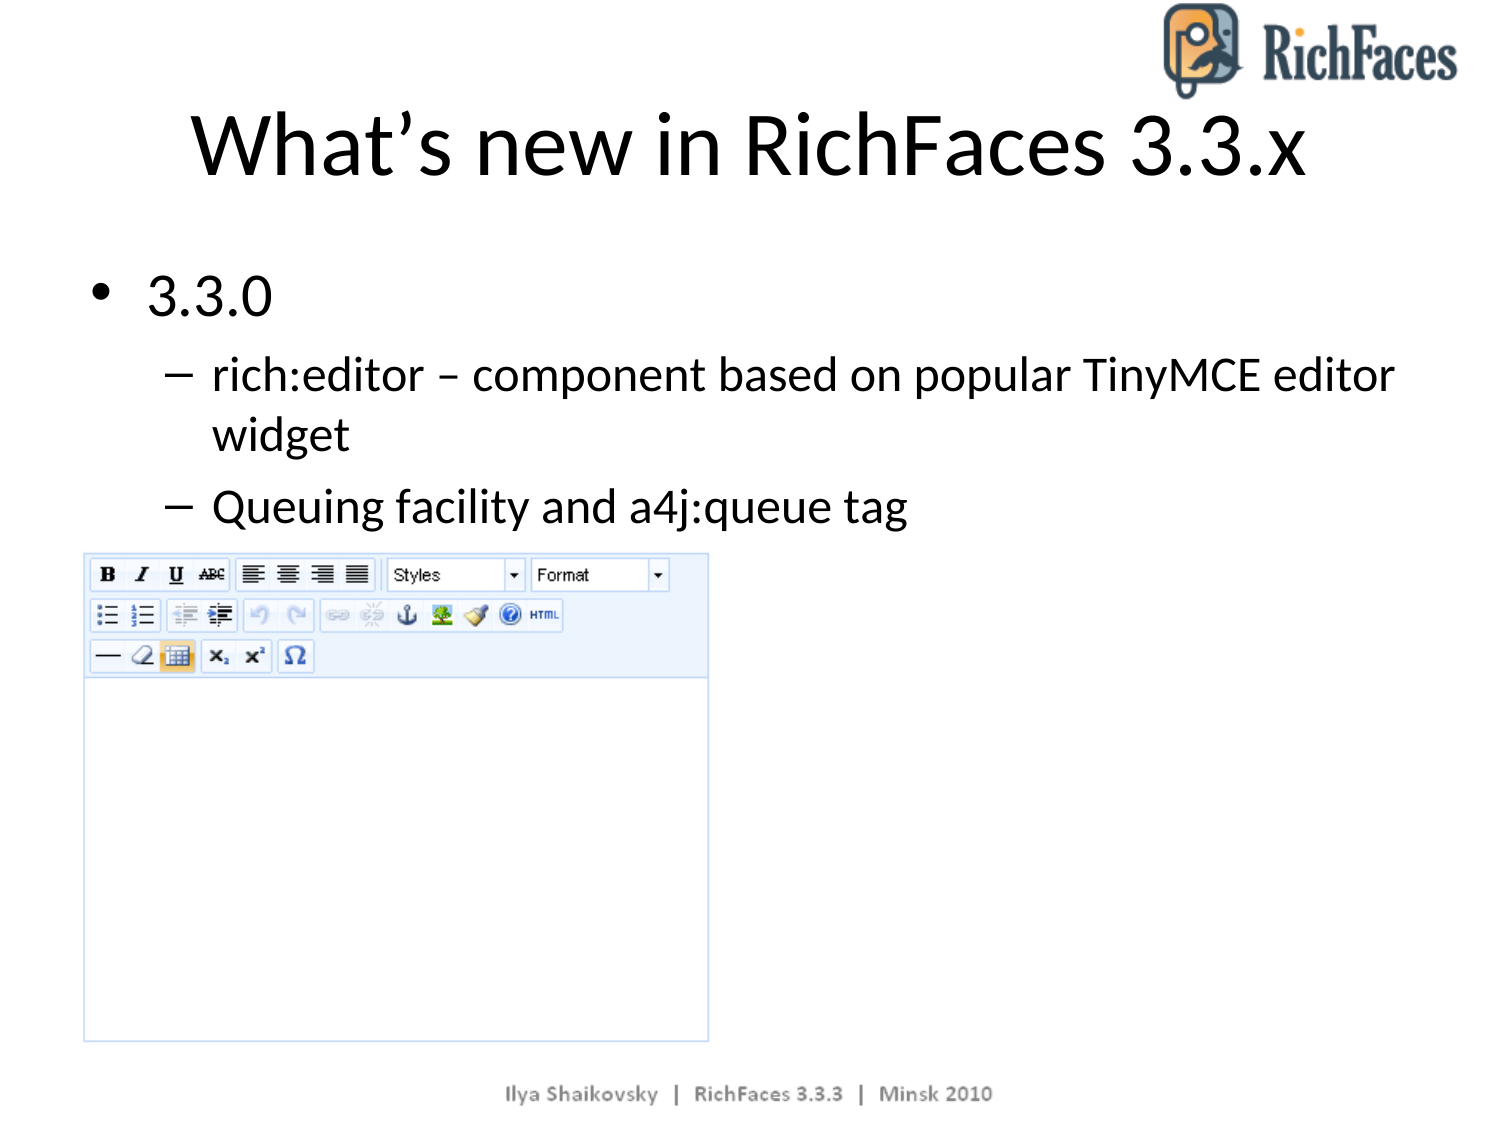

# What’s new in RichFaces 3.3.x
3.3.0
rich:editor – component based on popular TinyMCE editor widget
Queuing facility and a4j:queue tag